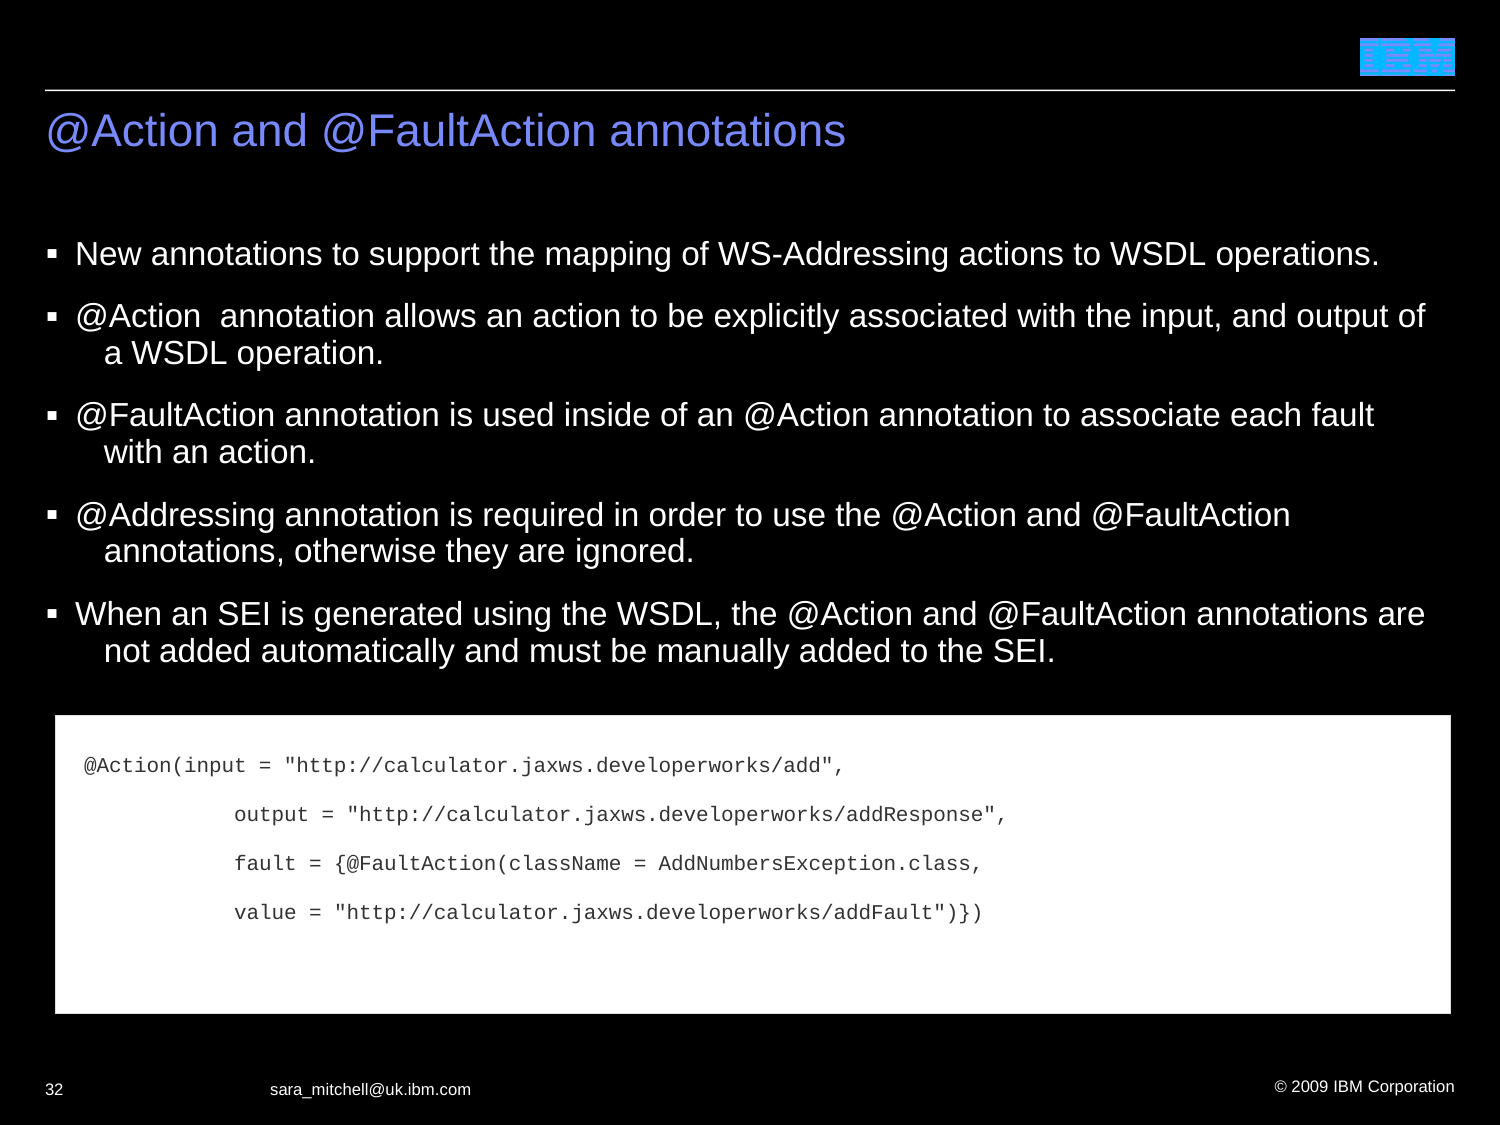

# @Action and @FaultAction annotations
New annotations to support the mapping of WS-Addressing actions to WSDL operations.
@Action annotation allows an action to be explicitly associated with the input, and output of a WSDL operation.
@FaultAction annotation is used inside of an @Action annotation to associate each fault with an action.
@Addressing annotation is required in order to use the @Action and @FaultAction annotations, otherwise they are ignored.
When an SEI is generated using the WSDL, the @Action and @FaultAction annotations are not added automatically and must be manually added to the SEI.
@Action(input = "http://calculator.jaxws.developerworks/add",
 output = "http://calculator.jaxws.developerworks/addResponse",
 fault = {@FaultAction(className = AddNumbersException.class,
 value = "http://calculator.jaxws.developerworks/addFault")})
32